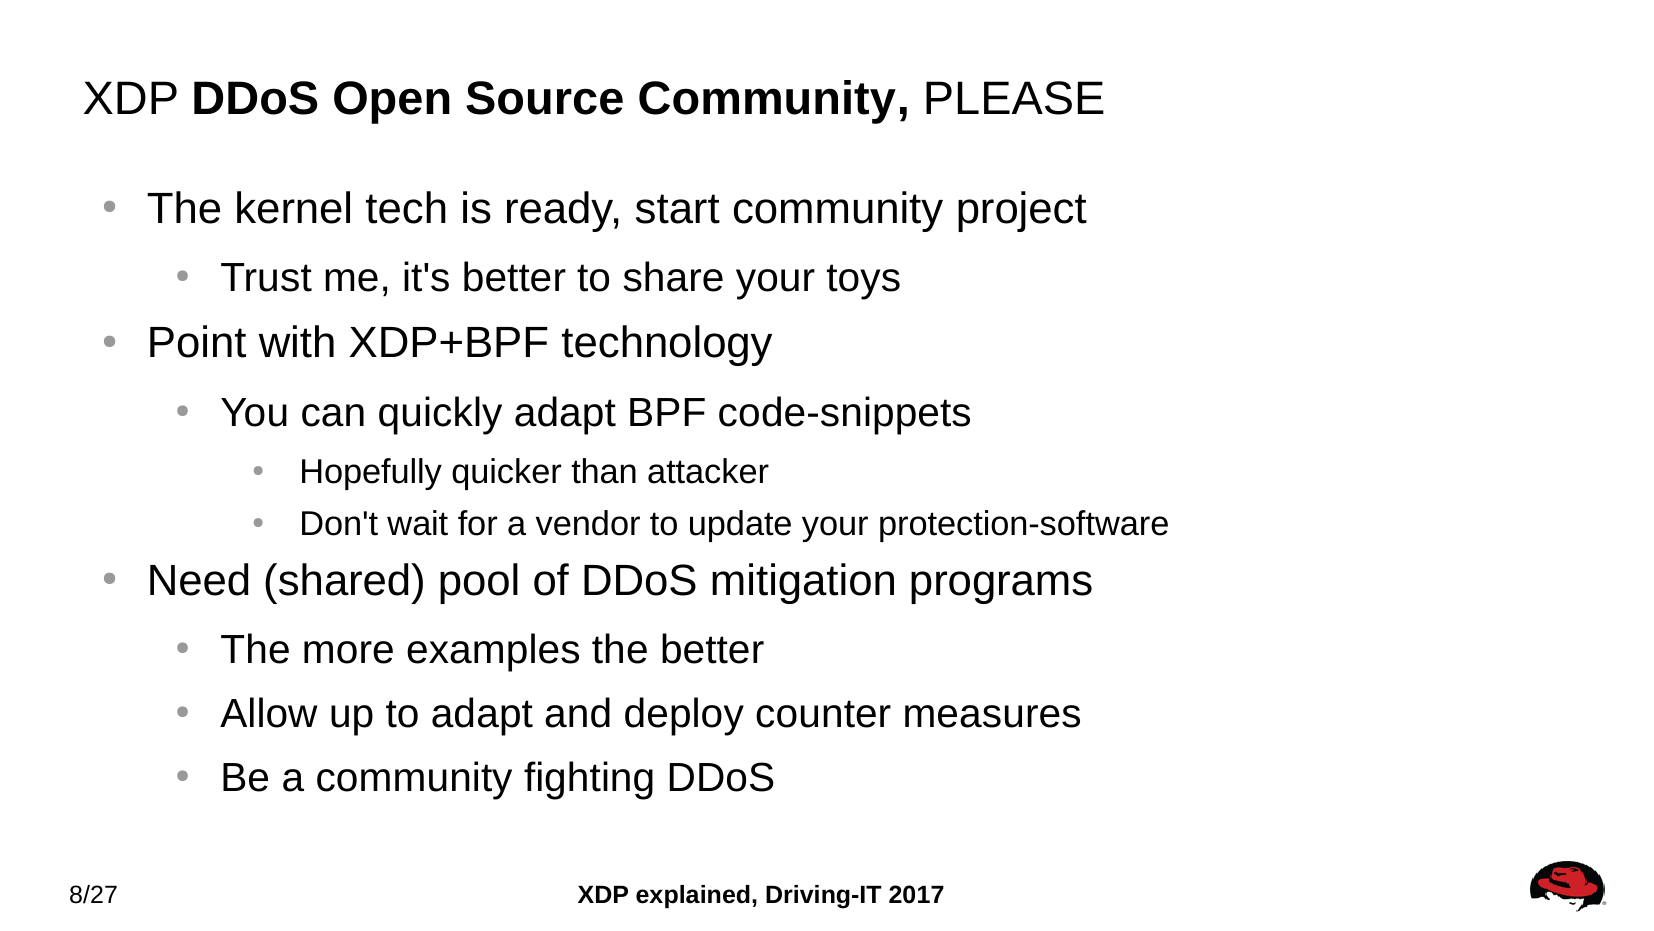

# XDP DDoS Open Source Community, PLEASE
The kernel tech is ready, start community project
Trust me, it's better to share your toys
Point with XDP+BPF technology
You can quickly adapt BPF code-snippets
Hopefully quicker than attacker
Don't wait for a vendor to update your protection-software
Need (shared) pool of DDoS mitigation programs
The more examples the better
Allow up to adapt and deploy counter measures
Be a community fighting DDoS